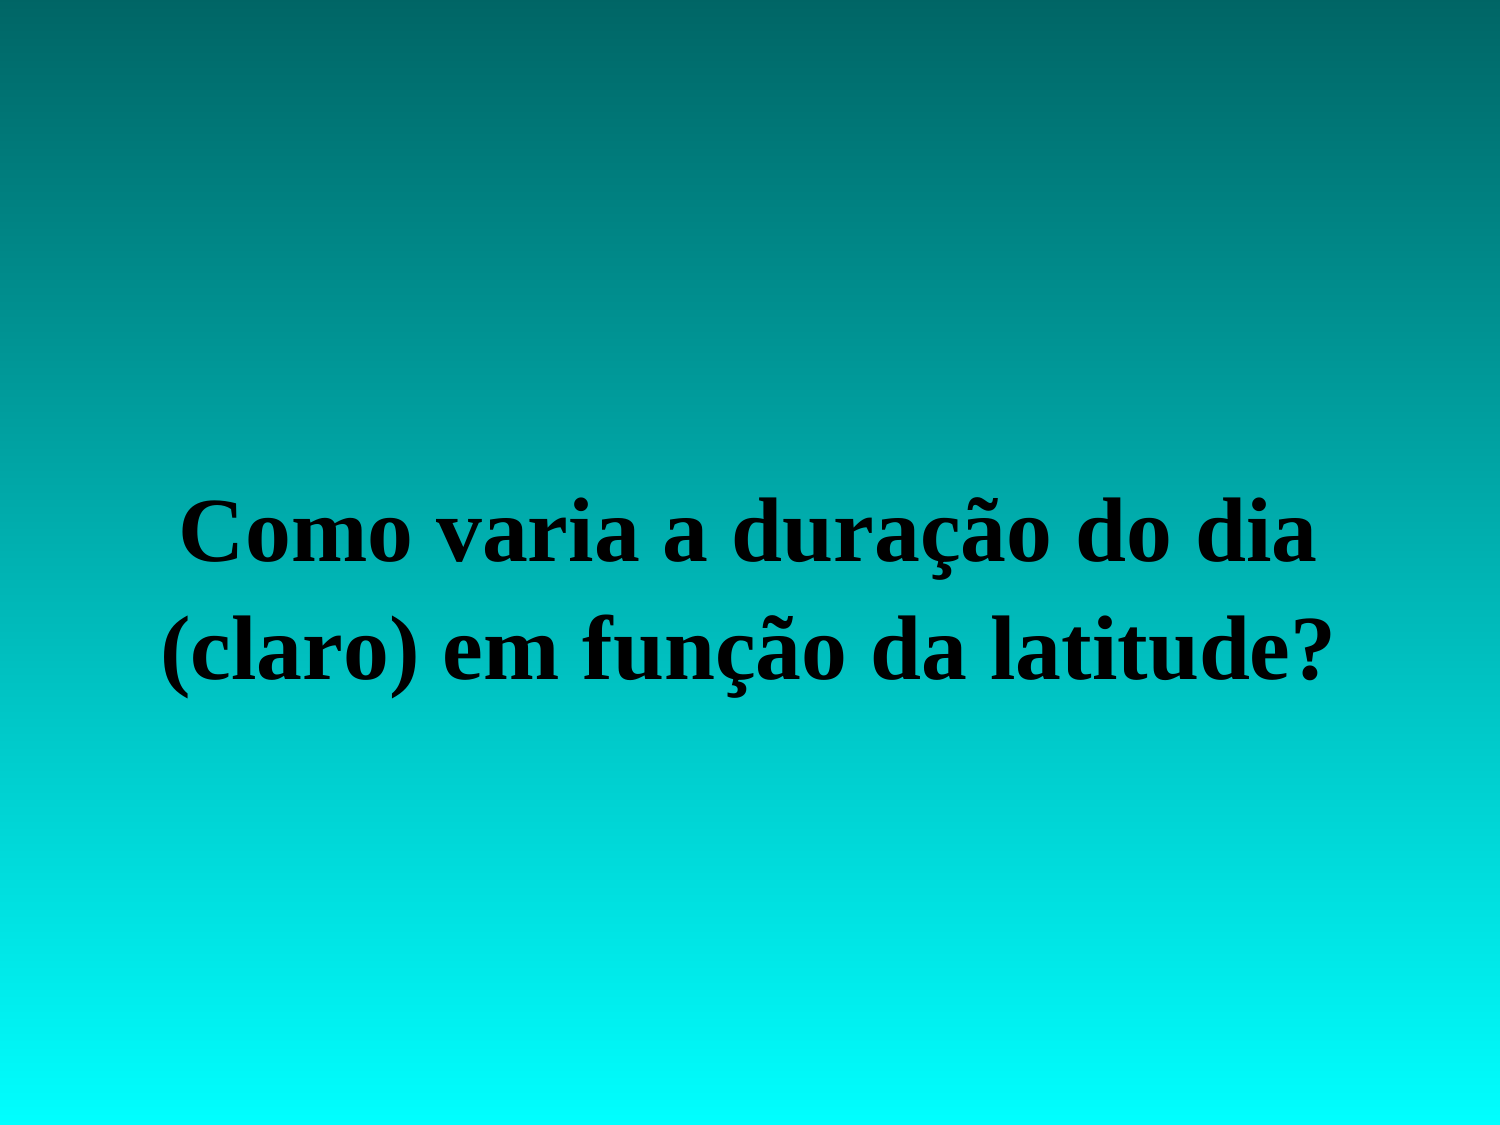

#
Como varia a duração do dia
(claro) em função da latitude?